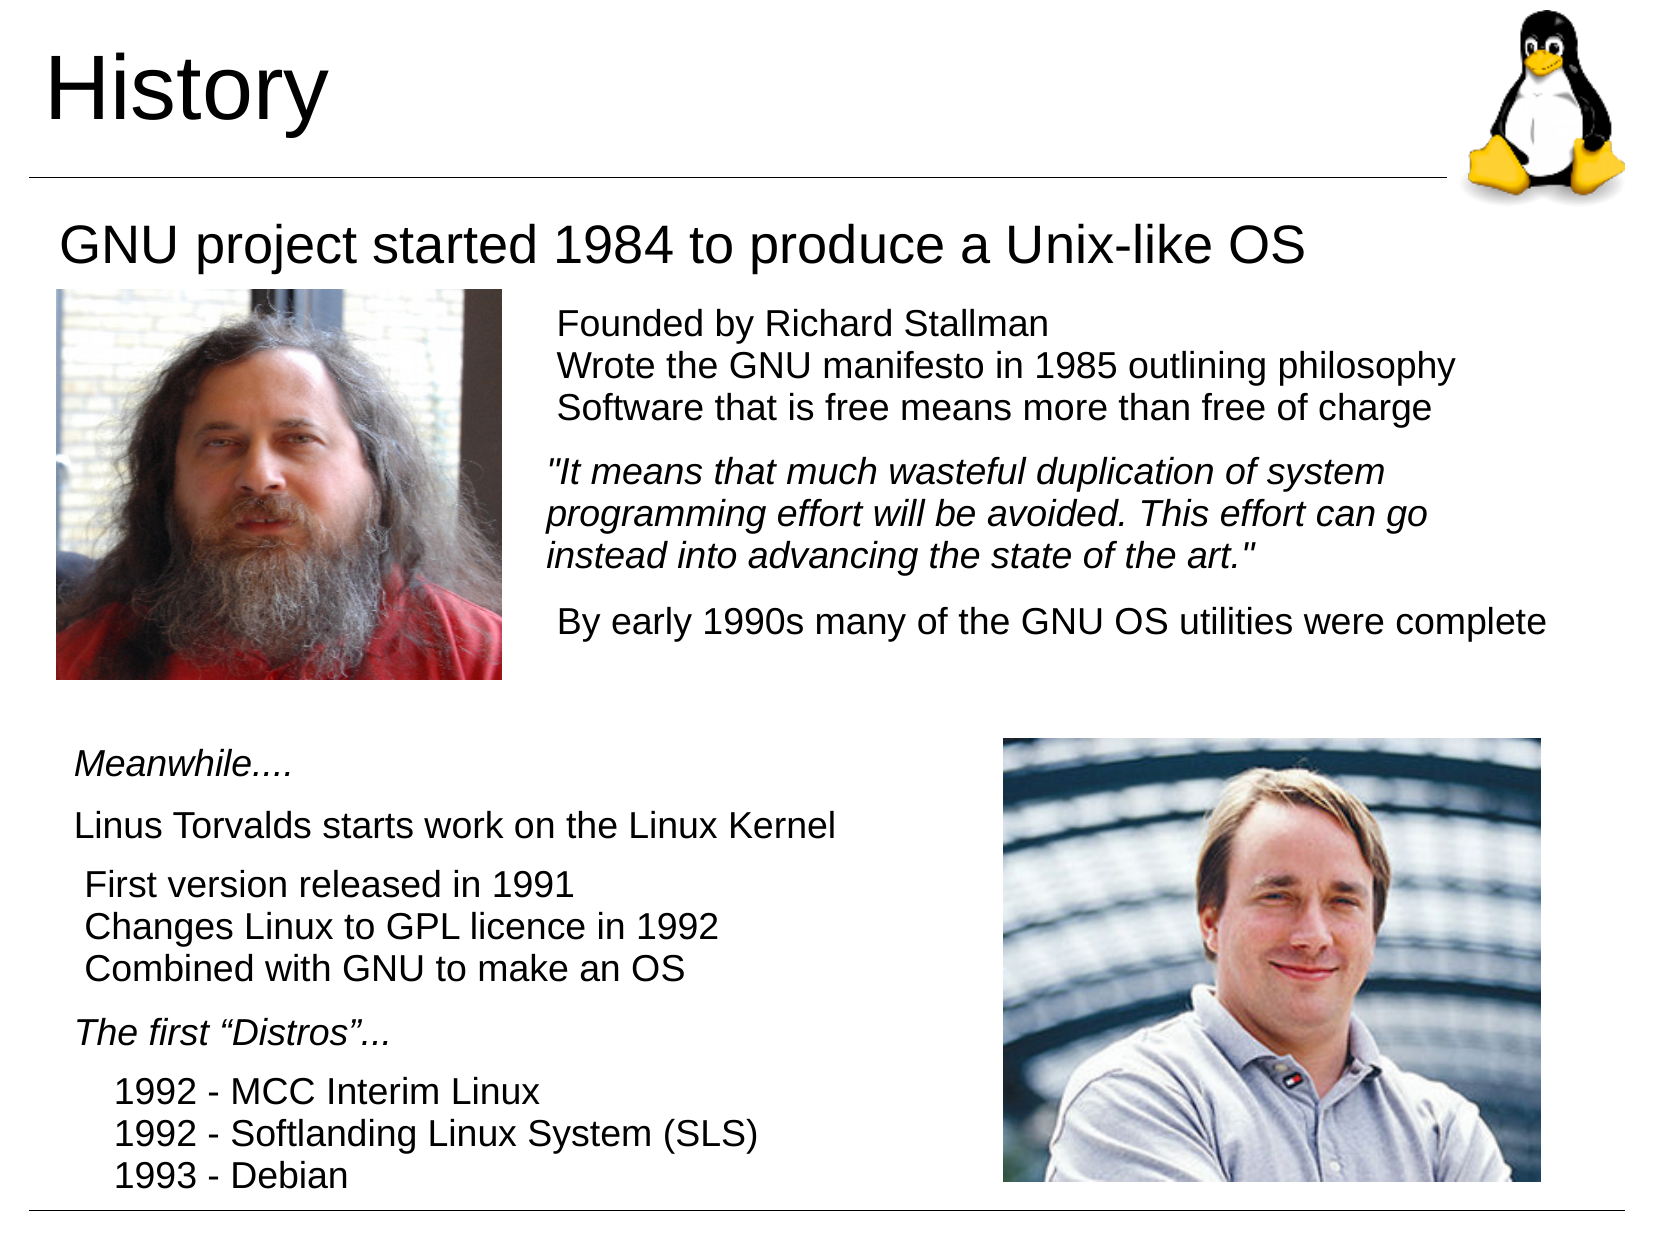

History
 GNU project started 1984 to produce a Unix-like OS
 Founded by Richard Stallman
 Wrote the GNU manifesto in 1985 outlining philosophy
 Software that is free means more than free of charge
"It means that much wasteful duplication of system programming effort will be avoided. This effort can go instead into advancing the state of the art."
 By early 1990s many of the GNU OS utilities were complete
Meanwhile....
Linus Torvalds starts work on the Linux Kernel
 First version released in 1991
 Changes Linux to GPL licence in 1992
 Combined with GNU to make an OS
The first “Distros”...
 1992 - MCC Interim Linux
 1992 - Softlanding Linux System (SLS)
 1993 - Debian